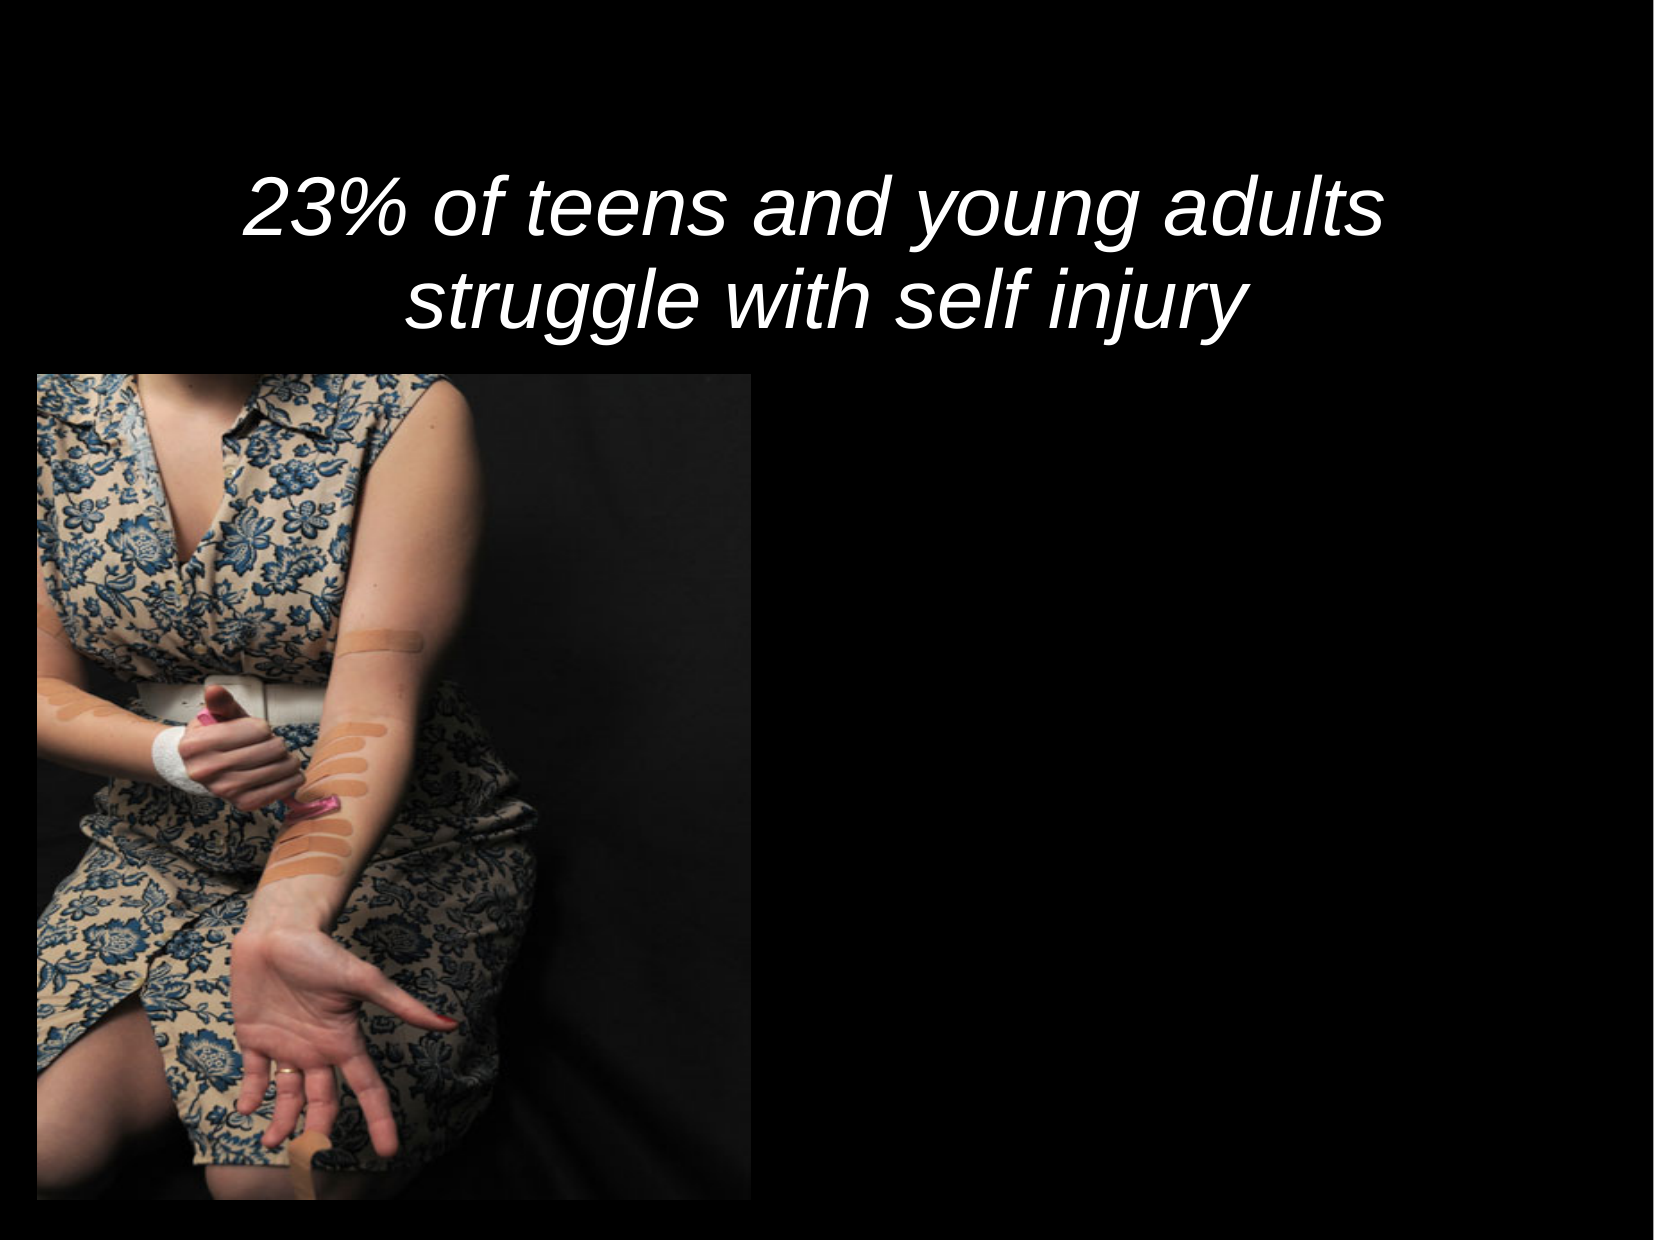

# 23% of teens and young adults
struggle with self injury